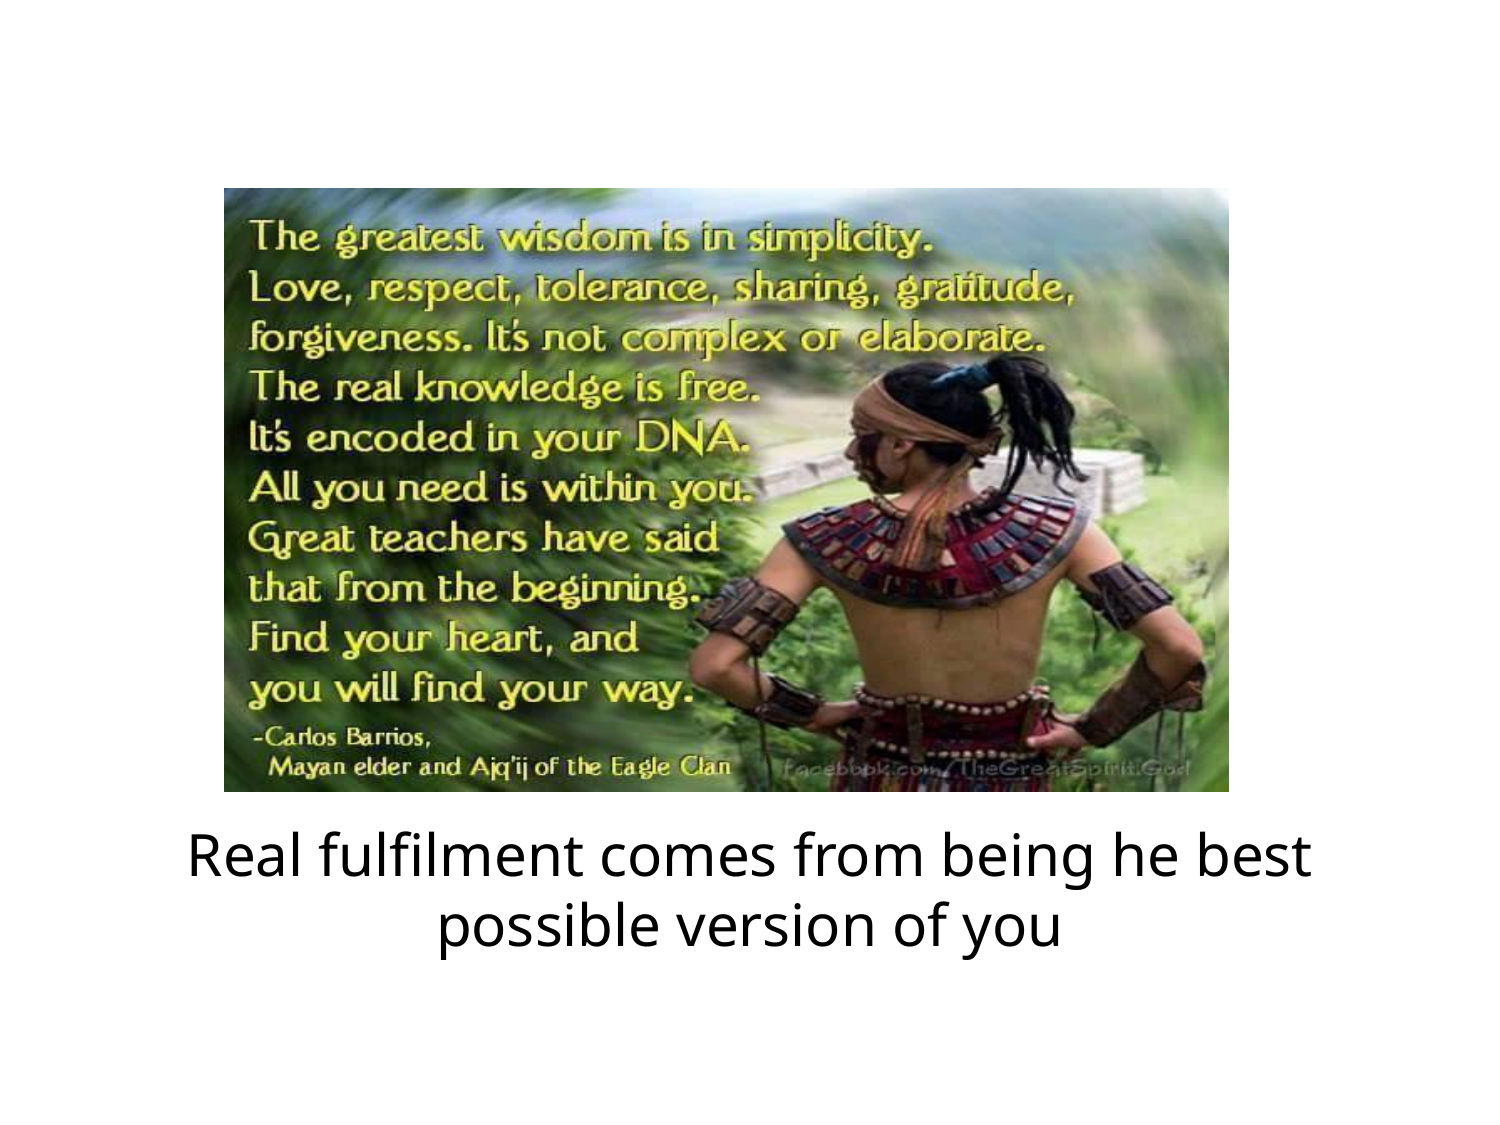

#
Real fulfilment comes from being he best possible version of you